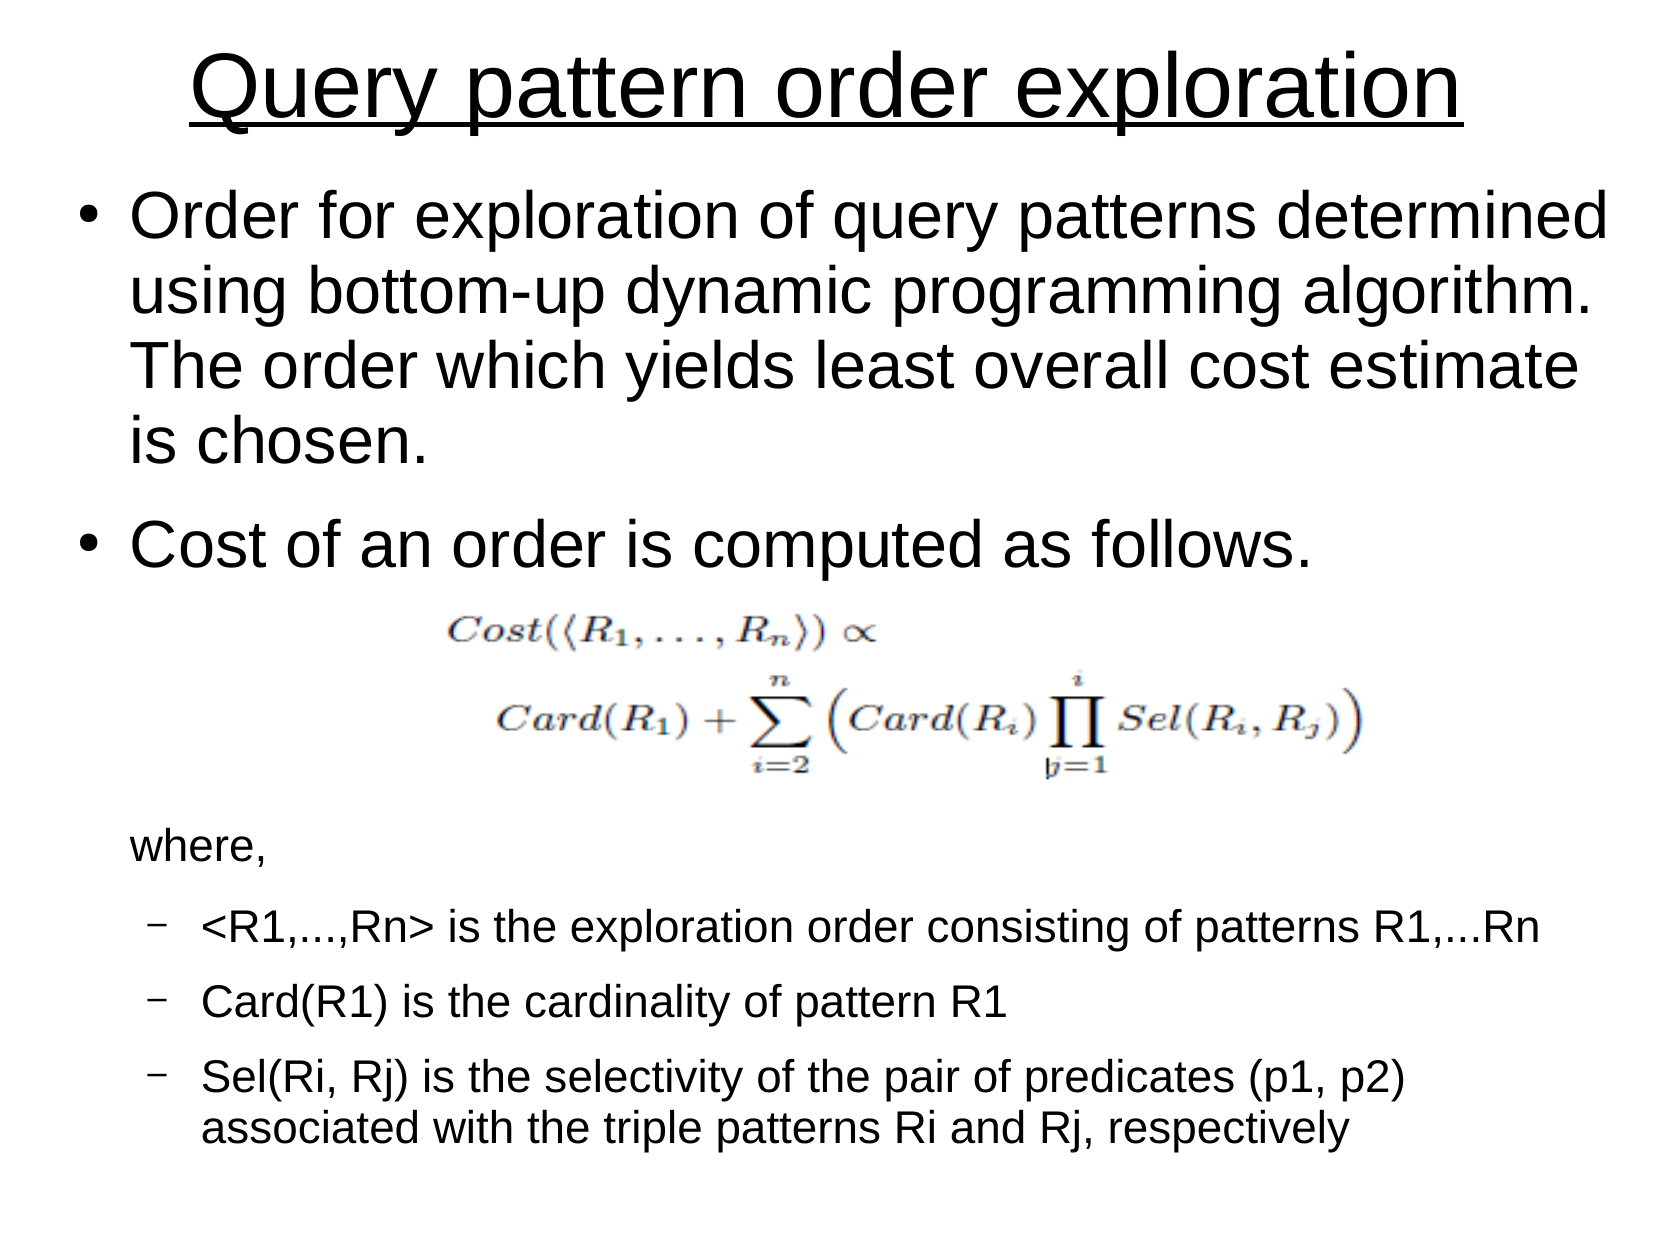

# Query pattern order exploration
Order for exploration of query patterns determined using bottom-up dynamic programming algorithm. The order which yields least overall cost estimate is chosen.
Cost of an order is computed as follows.
where,
<R1,...,Rn> is the exploration order consisting of patterns R1,...Rn
Card(R1) is the cardinality of pattern R1
Sel(Ri, Rj) is the selectivity of the pair of predicates (p1, p2) associated with the triple patterns Ri and Rj, respectively